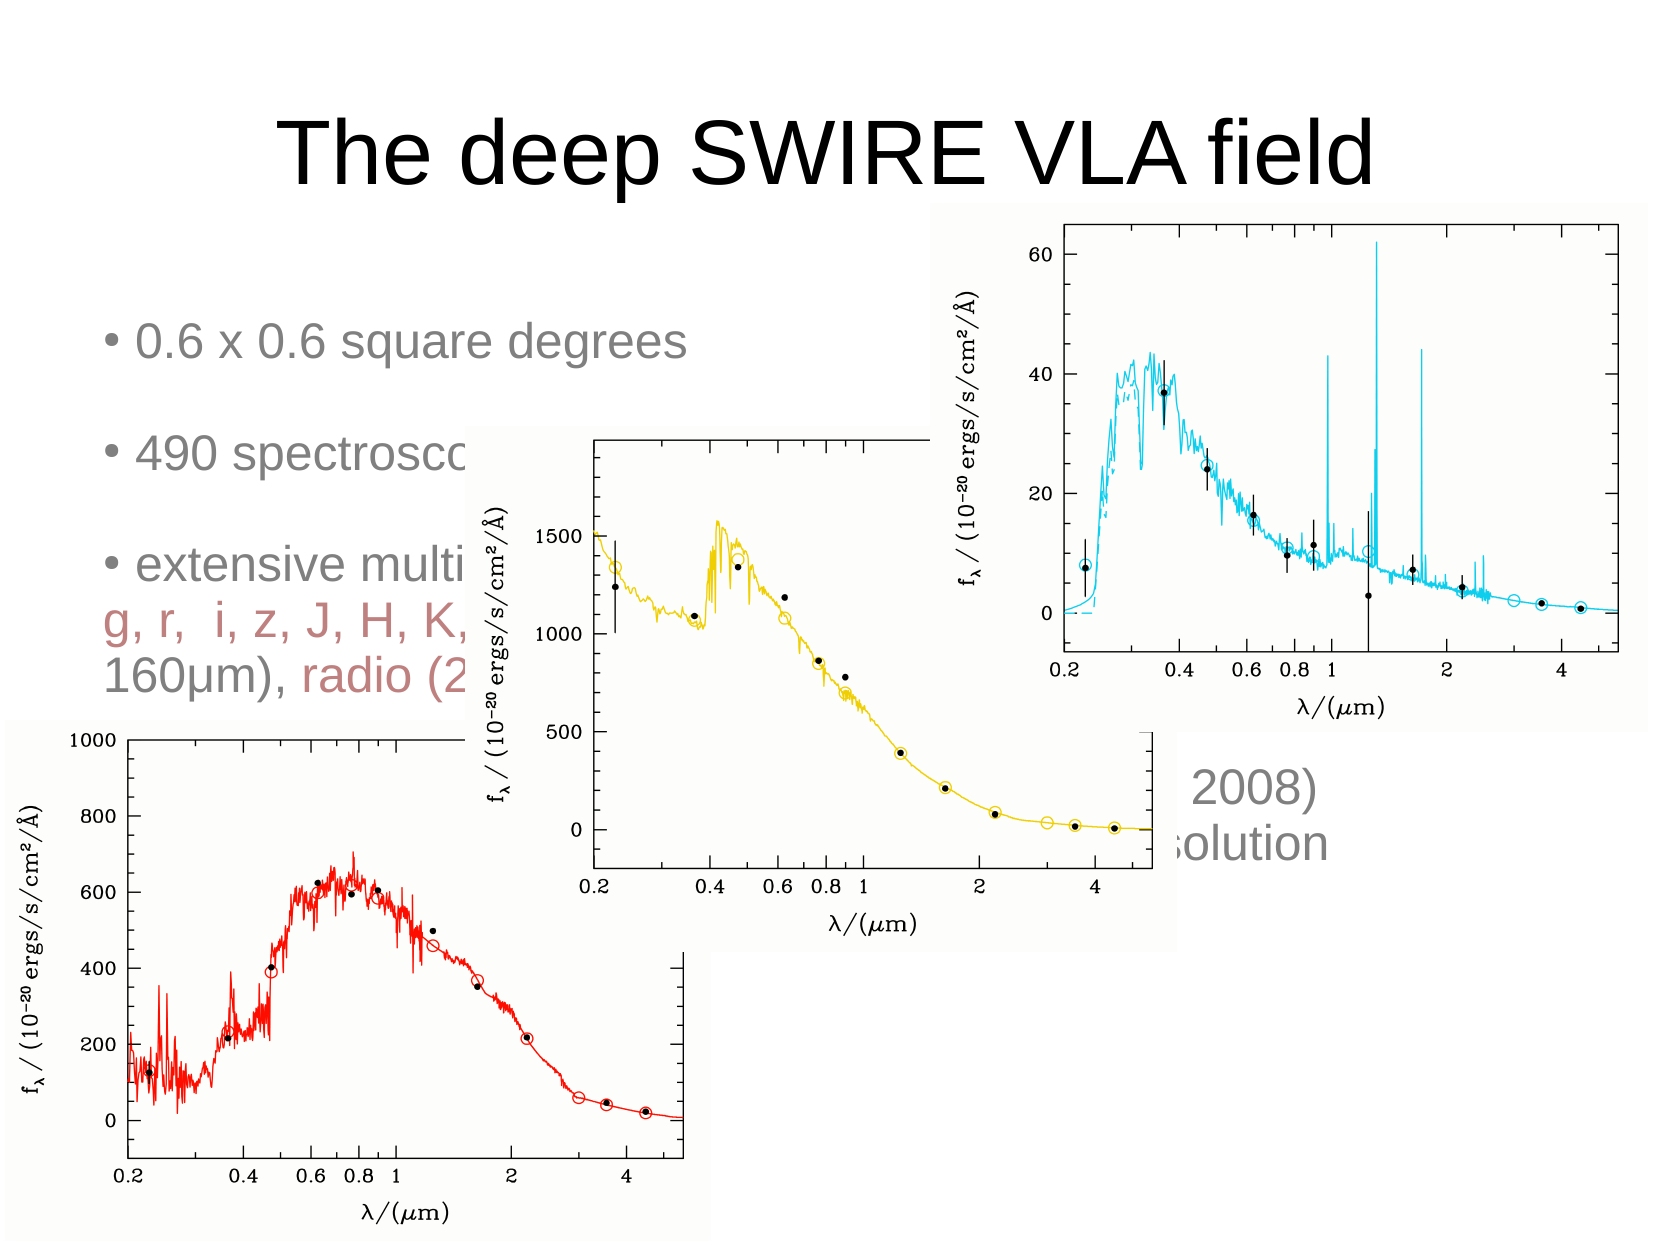

# The deep SWIRE VLA field
 0.6 x 0.6 square degrees
 490 spectroscopic redshifts
 extensive multiwavelength photometry: X-ray, FUV, NUV, U, g, r, i, z, J, H, K, IRAC (3.6, 4.5, 5.8, 8μm), MIPS(20, 70, 160μm), radio (20cm, 50cm, 90cm)
 deep 20cm-selected sample (Owen & Morrison 2008)
 rms at image center ~2.7 μJy, 1.6” resolution